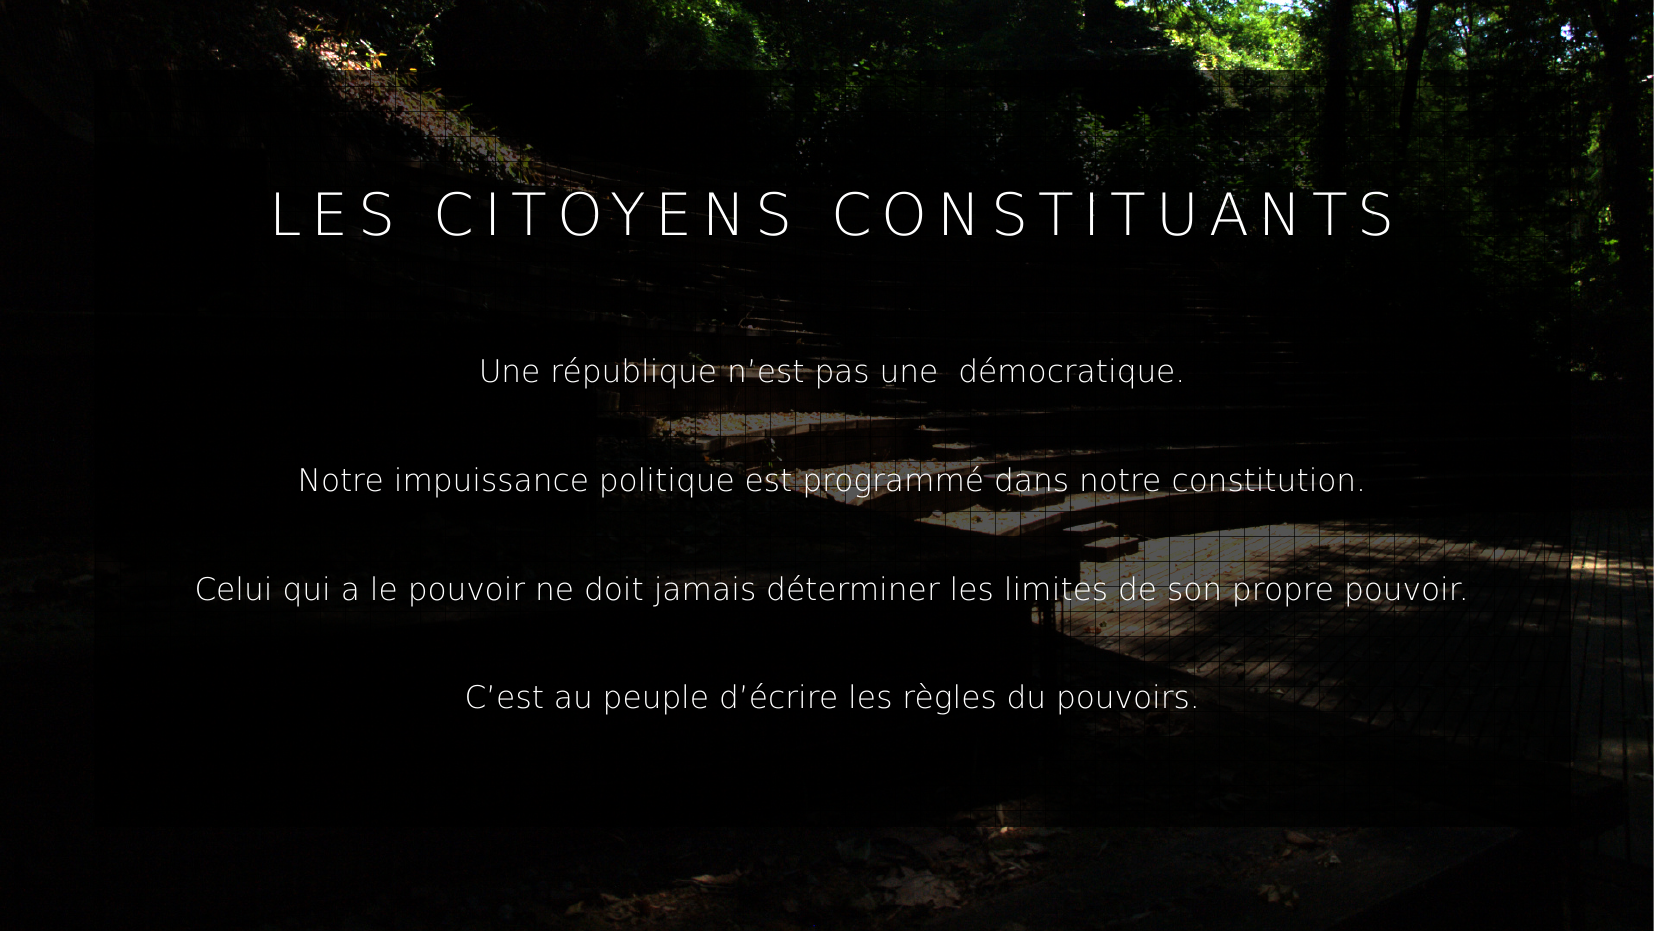

LES CITOYENS CONSTITUANTS
Une république n’est pas une démocratique.
Notre impuissance politique est programmé dans notre constitution.
Celui qui a le pouvoir ne doit jamais déterminer les limites de son propre pouvoir.
C’est au peuple d’écrire les règles du pouvoirs.
11